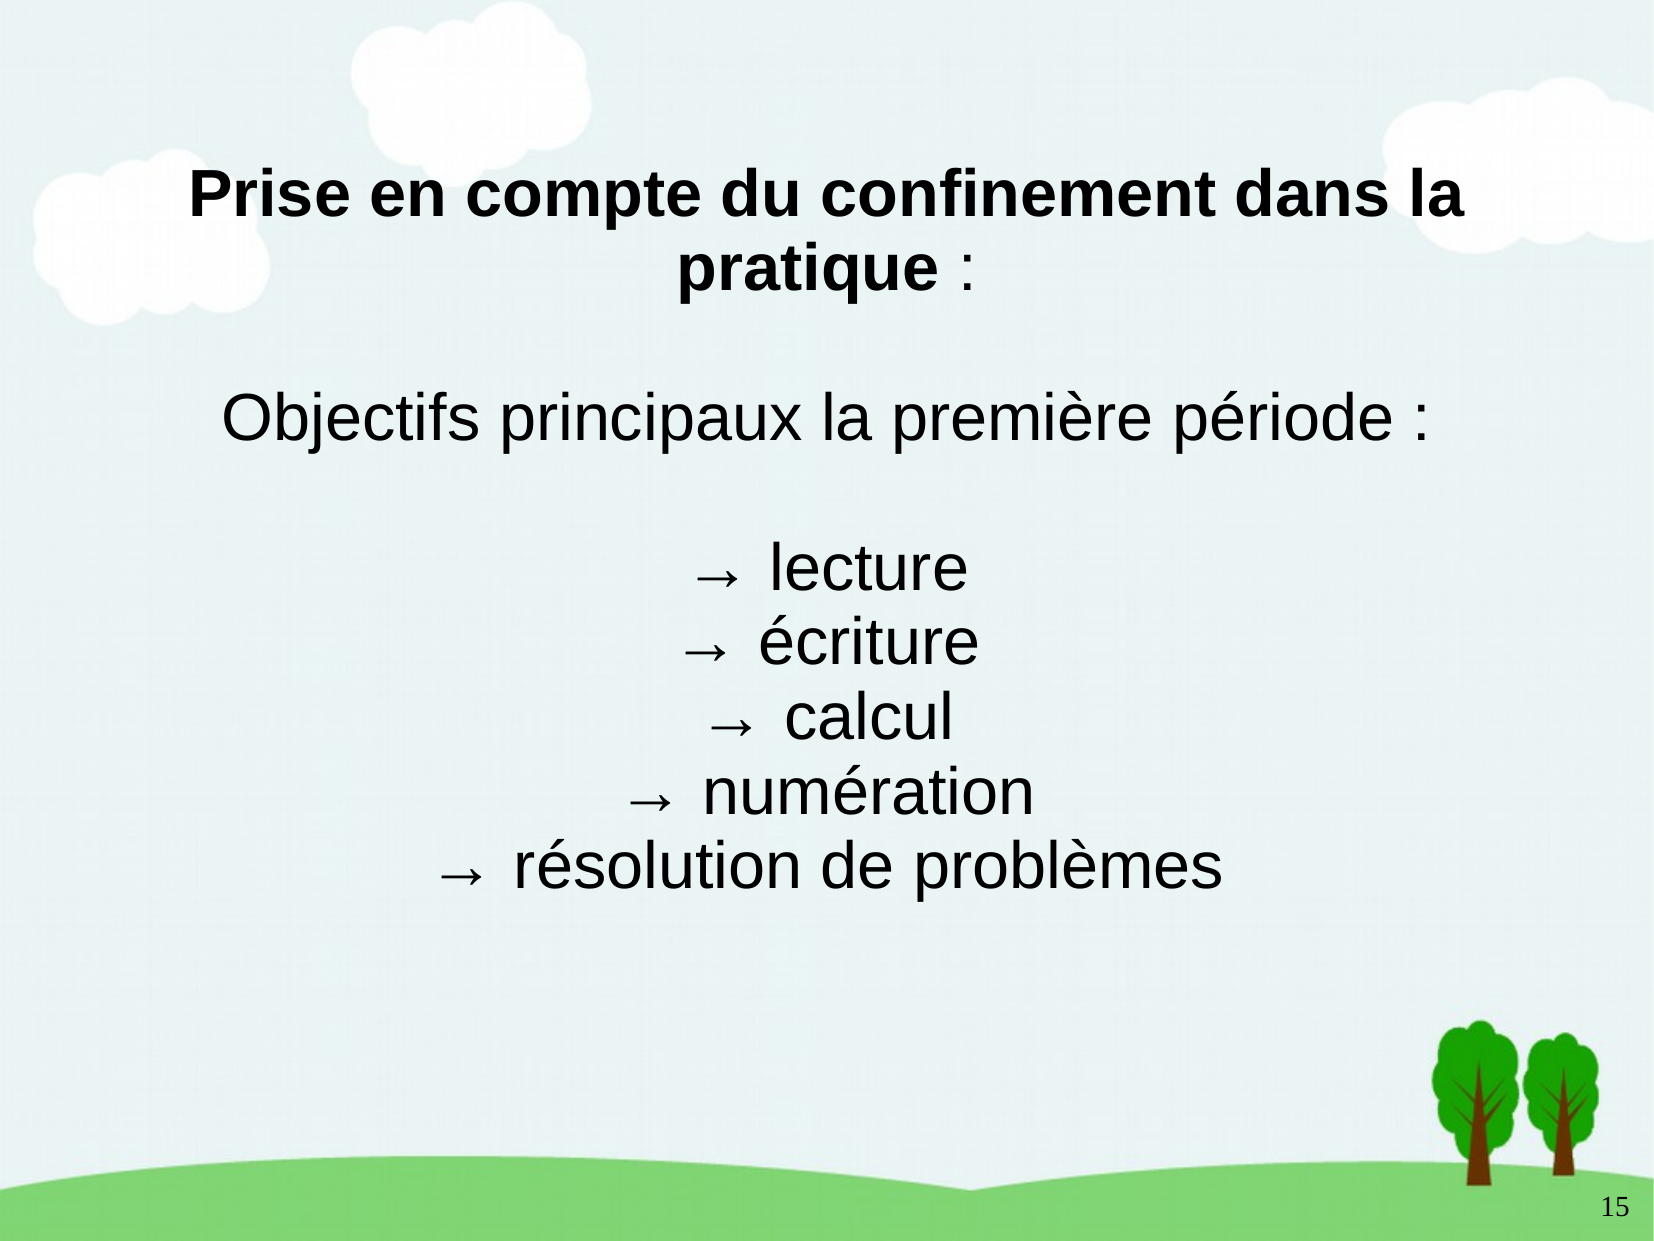

# Prise en compte du confinement dans la pratique :
Objectifs principaux la première période :
→ lecture
→ écriture
→ calcul
→ numération
→ résolution de problèmes
15